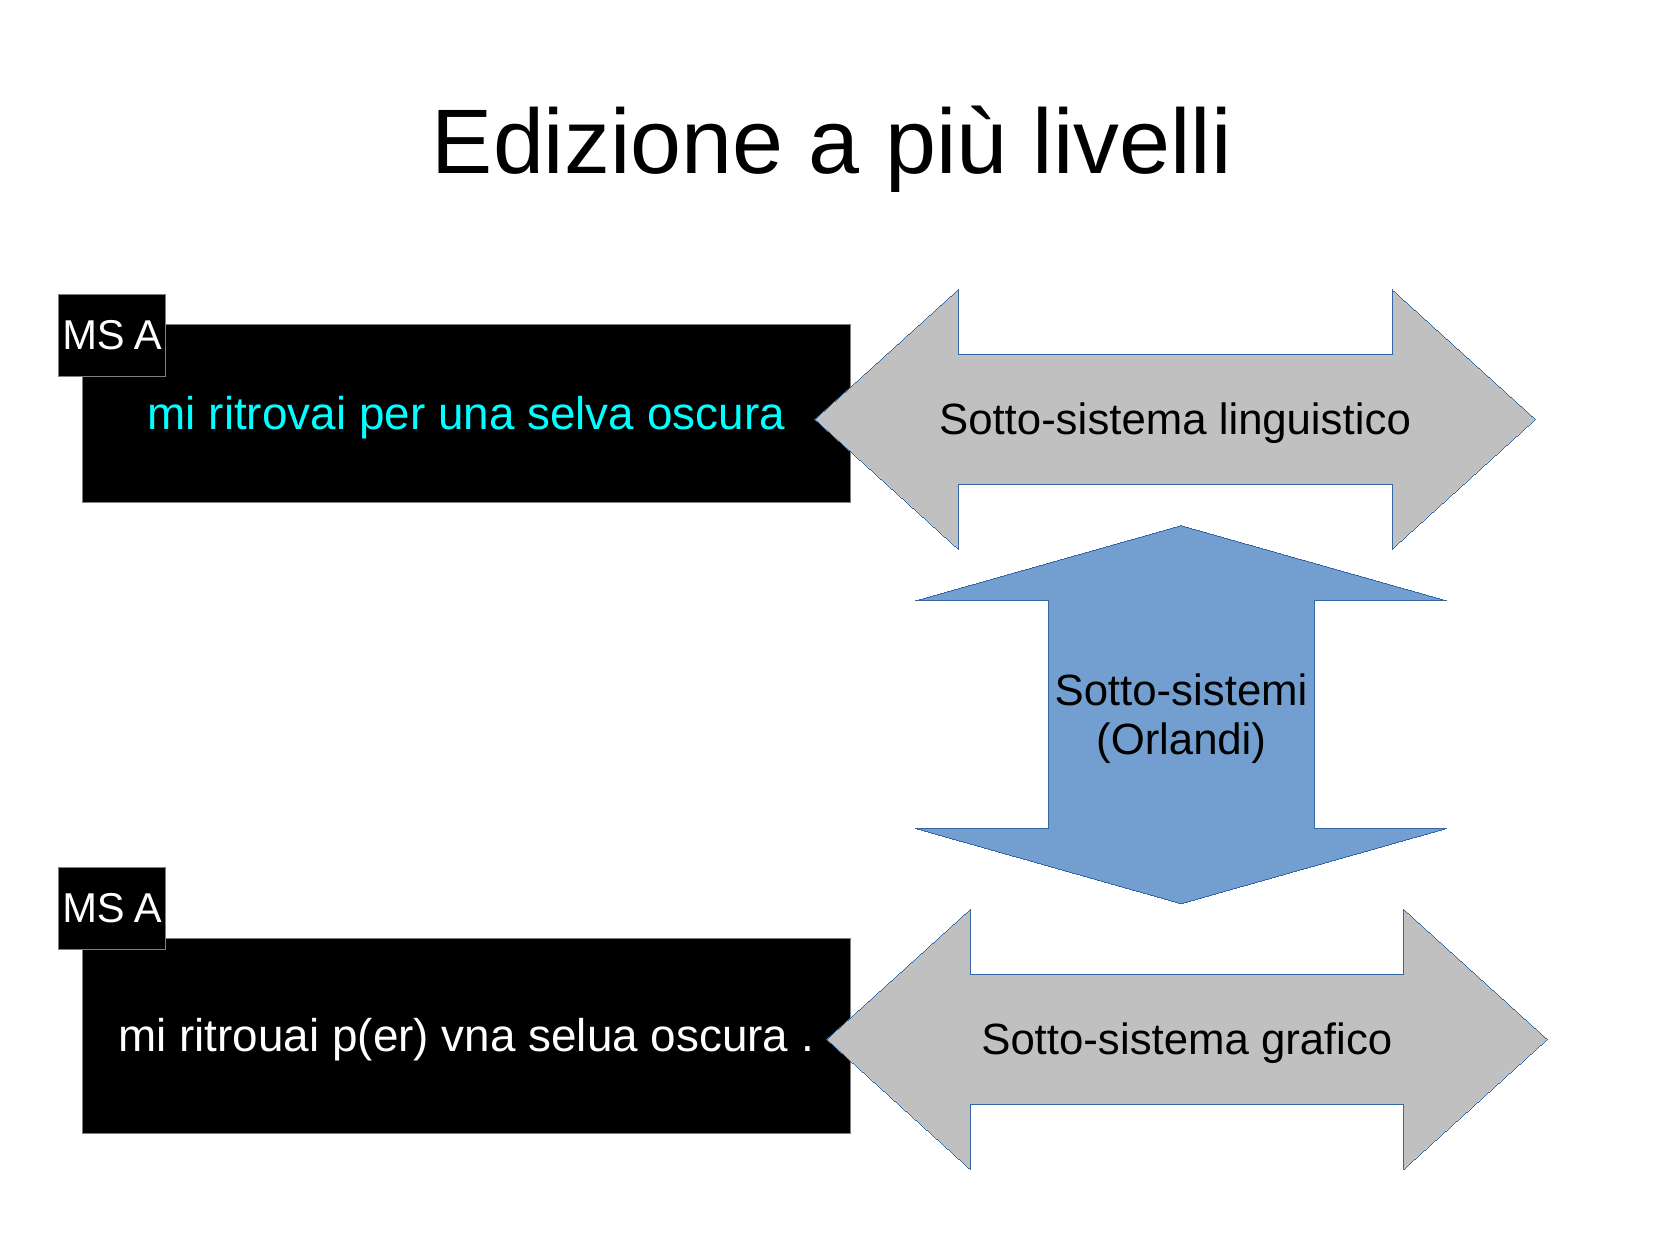

# Edizione a più livelli
Sotto-sistema linguistico
MS A
mi ritrovai per una selva oscura
Sotto-sistemi
(Orlandi)
MS A
Sotto-sistema grafico
mi ritrouai p(er) vna selua oscura .